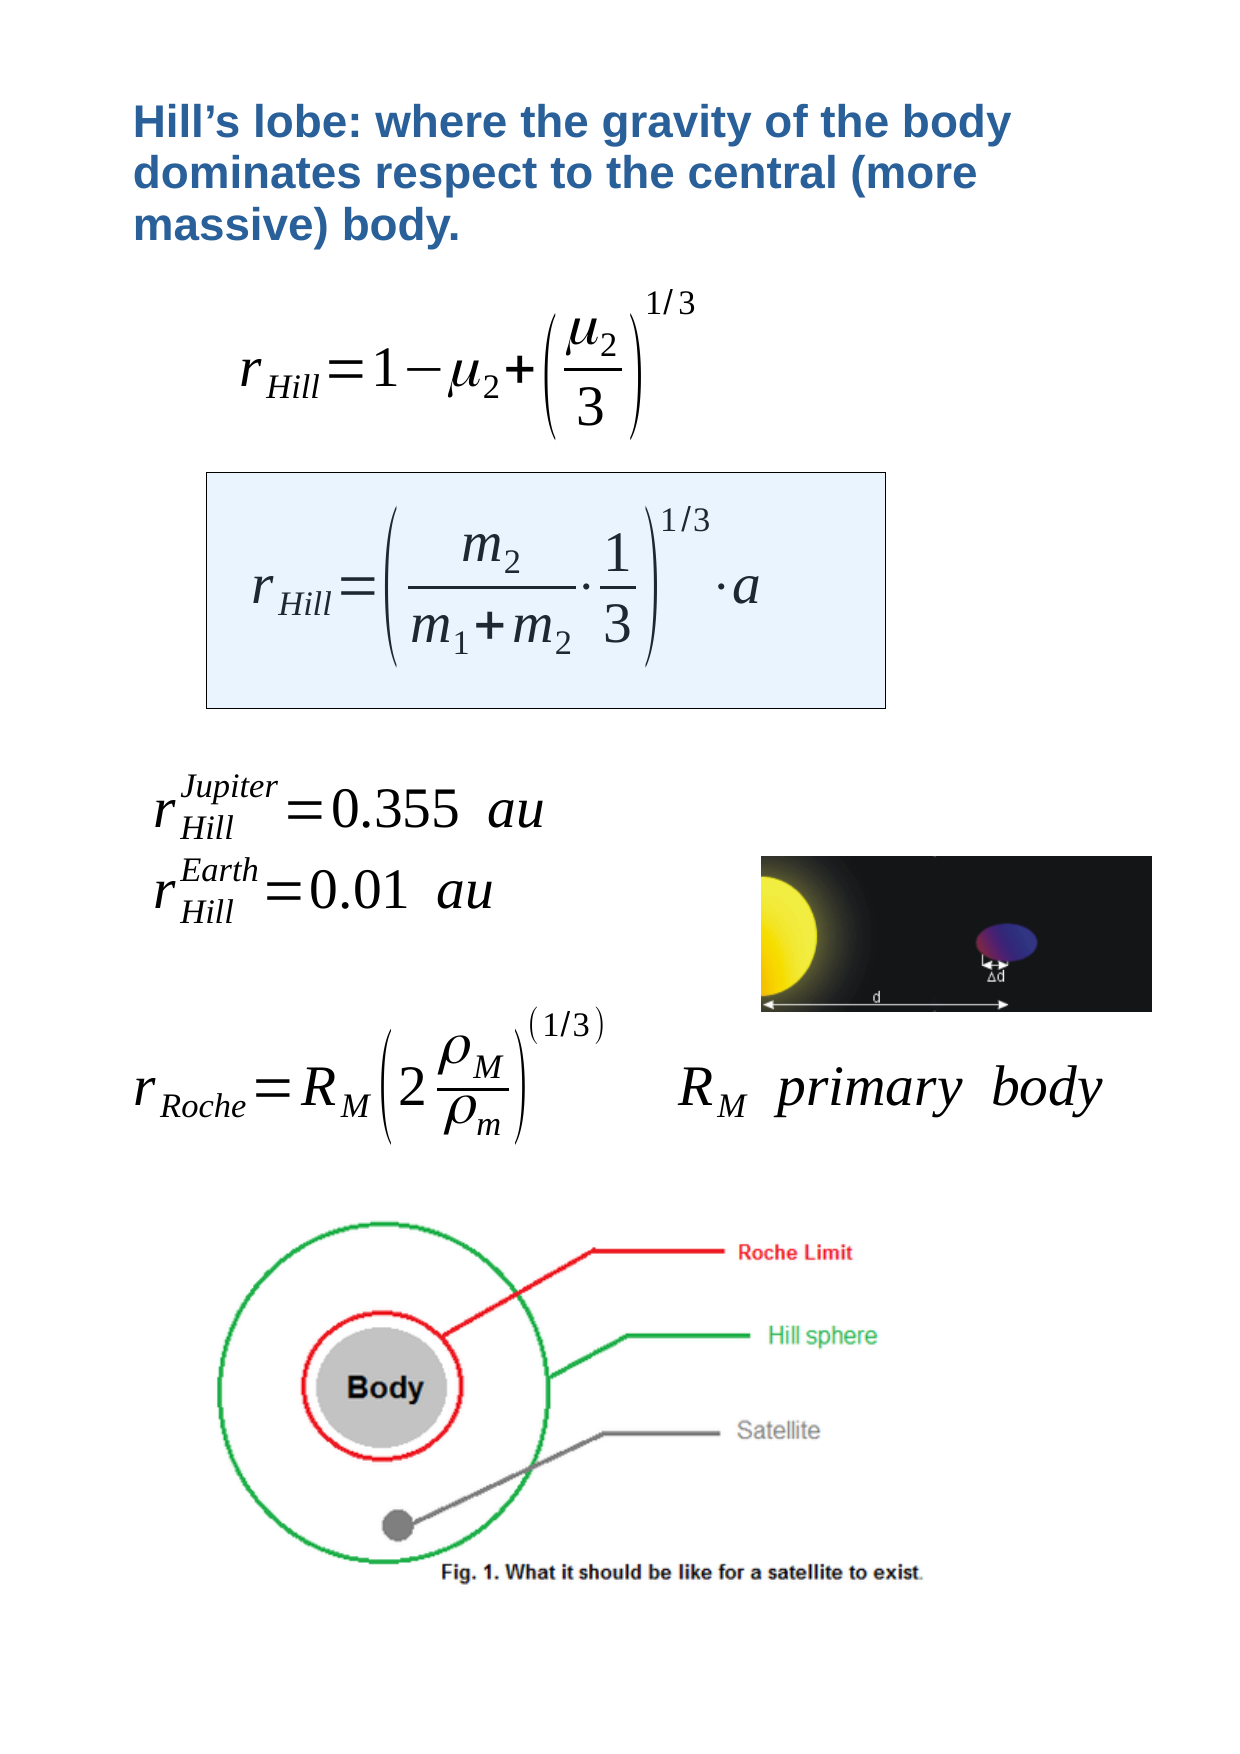

Hill’s lobe: where the gravity of the body dominates respect to the central (more massive) body.